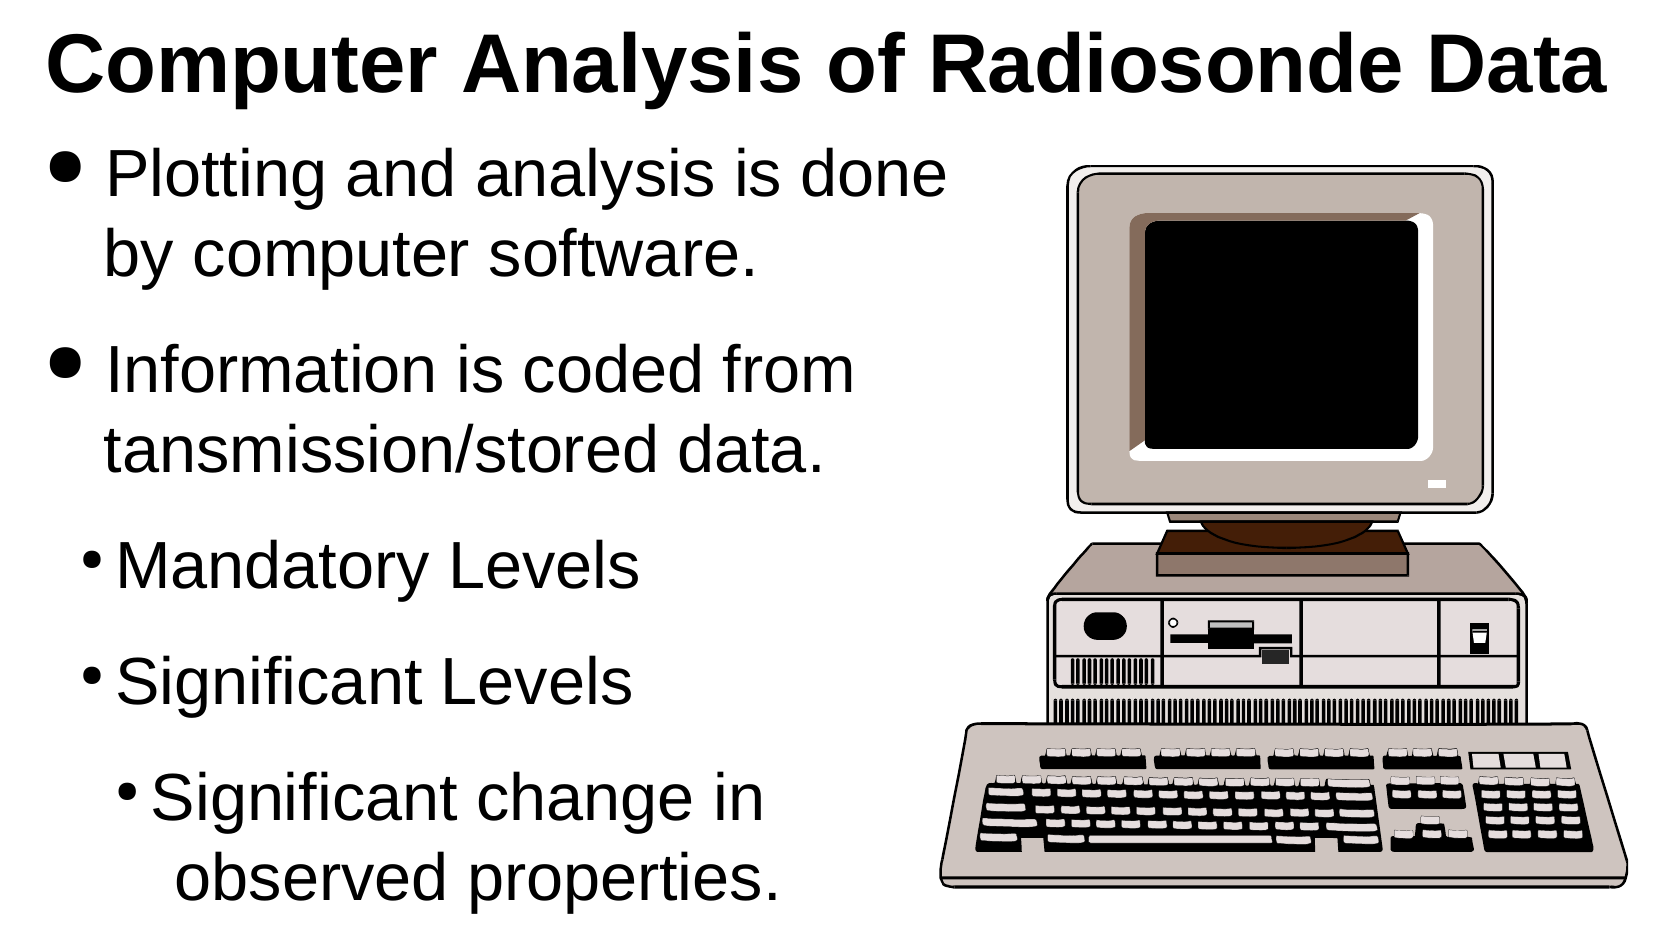

# Computer Analysis of Radiosonde Data
 Plotting and analysis is done by computer software.
 Information is coded from tansmission/stored data.
Mandatory Levels
Significant Levels
Significant change in observed properties.